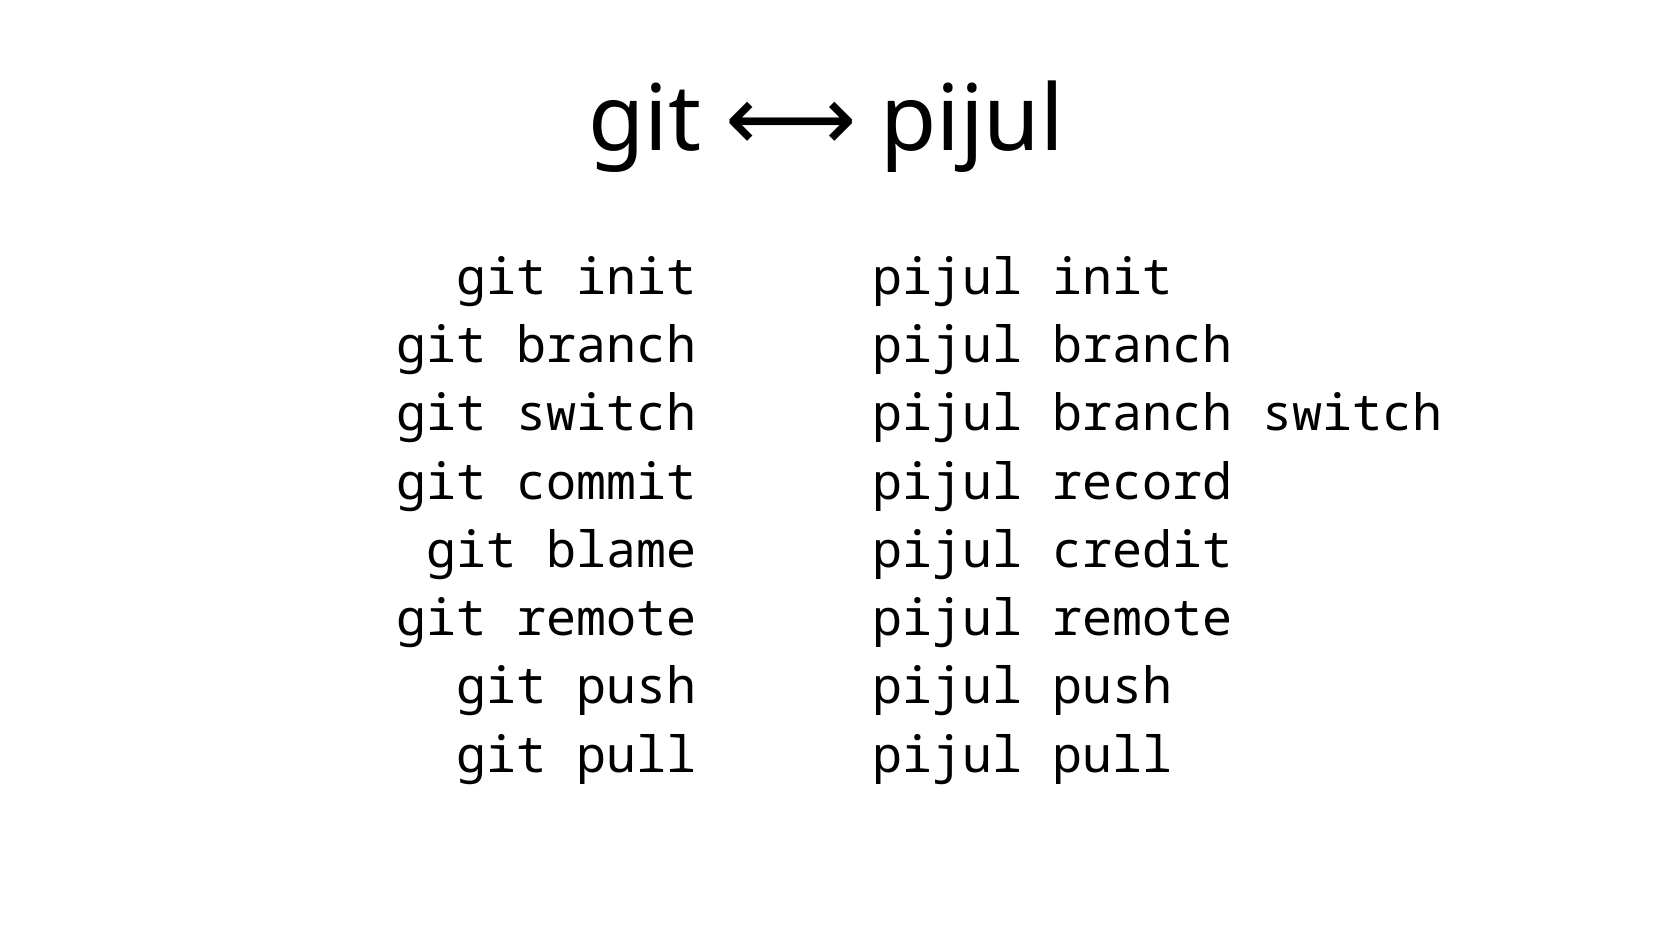

# git ⟷ pijul
git init
git branch
git switch
git commit
git blame
git remote
git push
git pull
pijul init
pijul branch
pijul branch switch
pijul record
pijul credit
pijul remote
pijul push
pijul pull